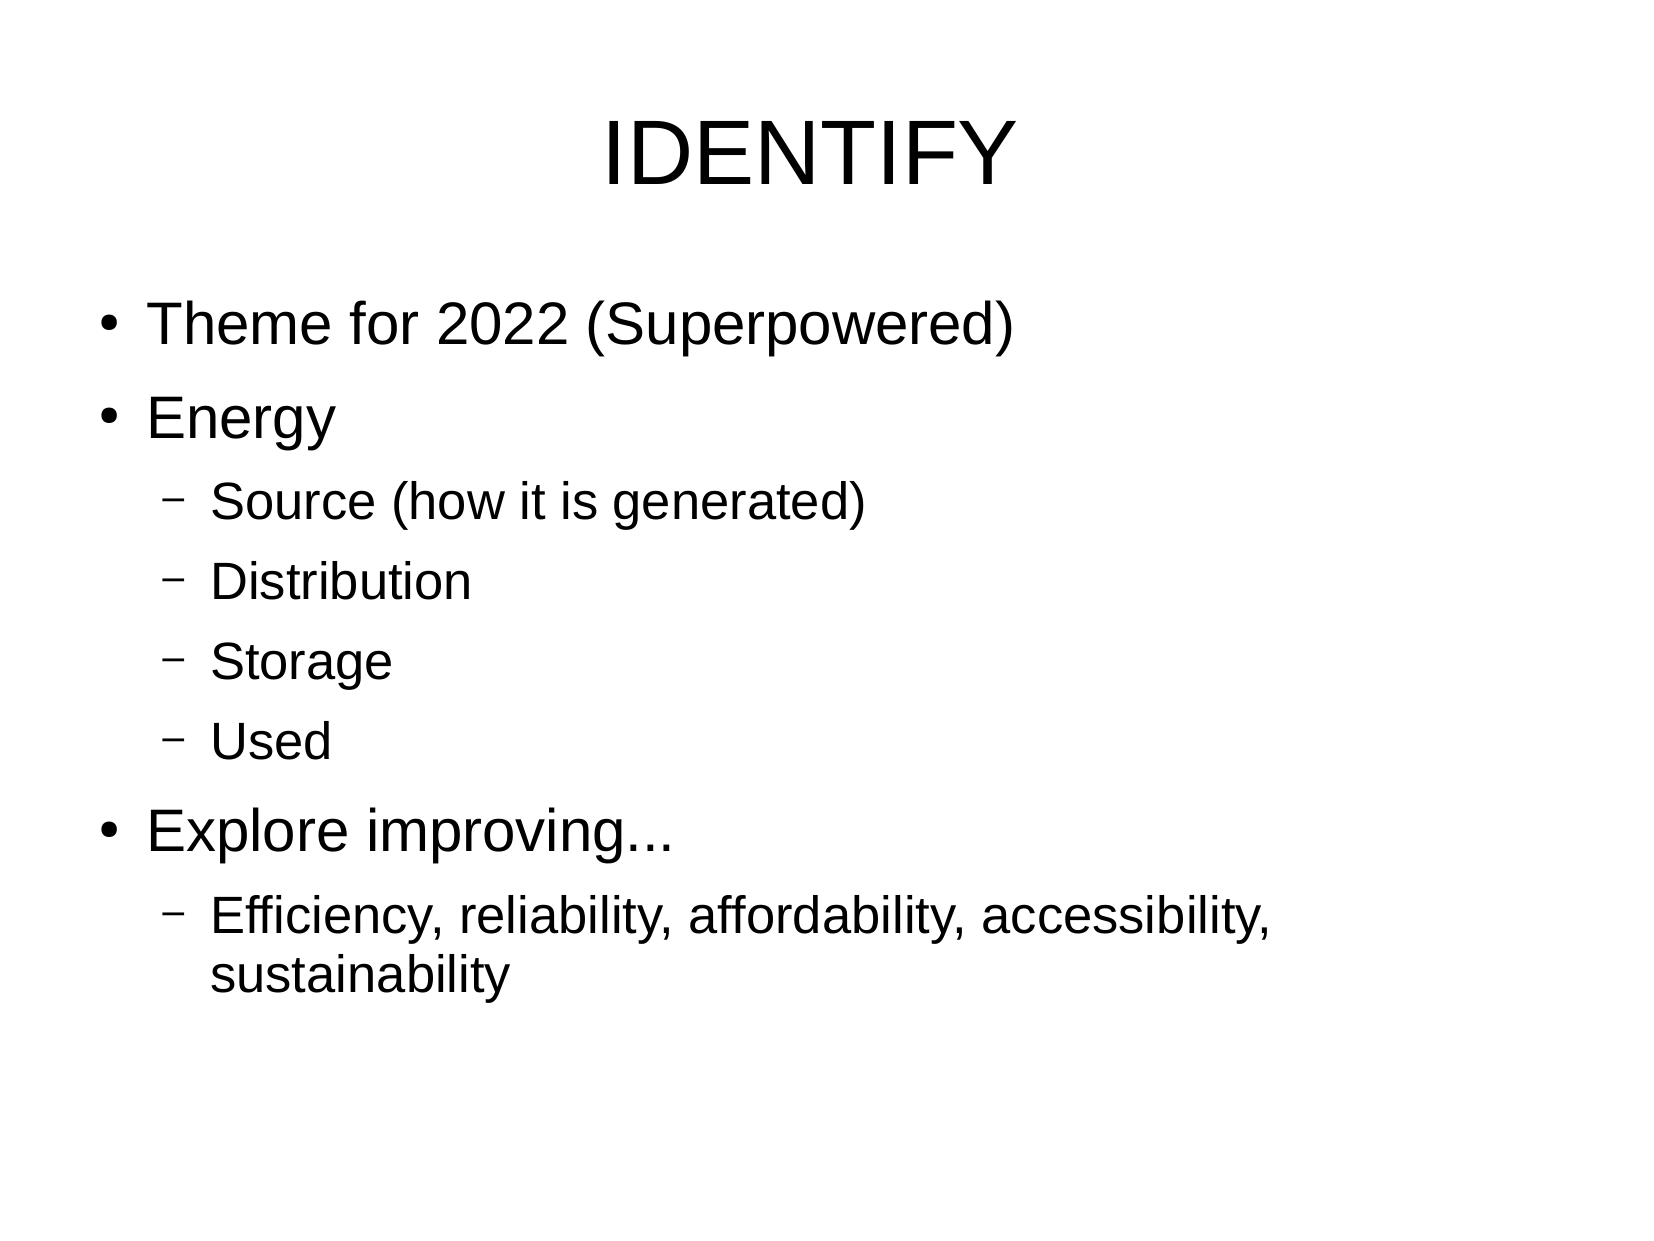

# IDENTIFY
Theme for 2022 (Superpowered)
Energy
Source (how it is generated)
Distribution
Storage
Used
Explore improving...
Efficiency, reliability, affordability, accessibility, sustainability